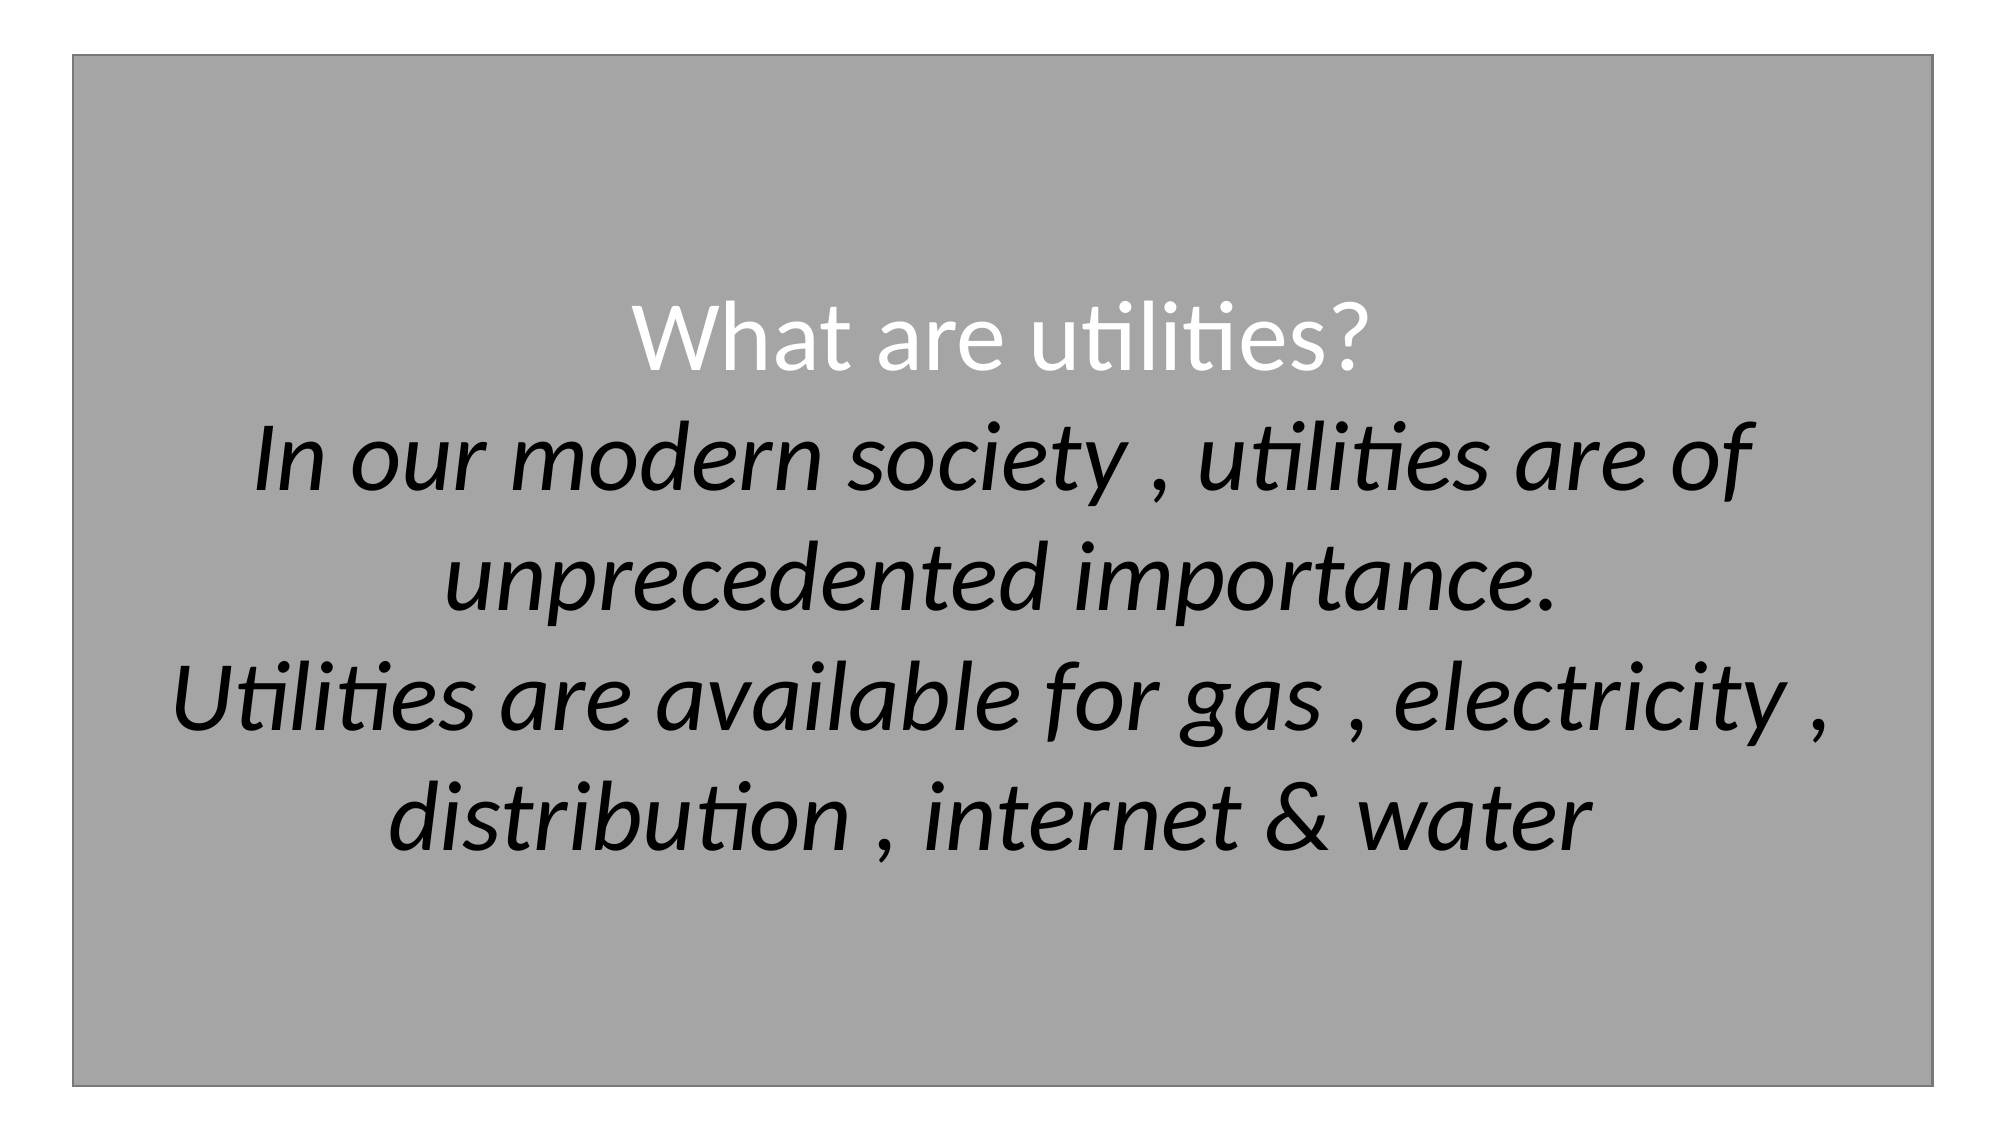

What are utilities?
In our modern society , utilities are of unprecedented importance.
Utilities are available for gas , electricity , distribution , internet & water